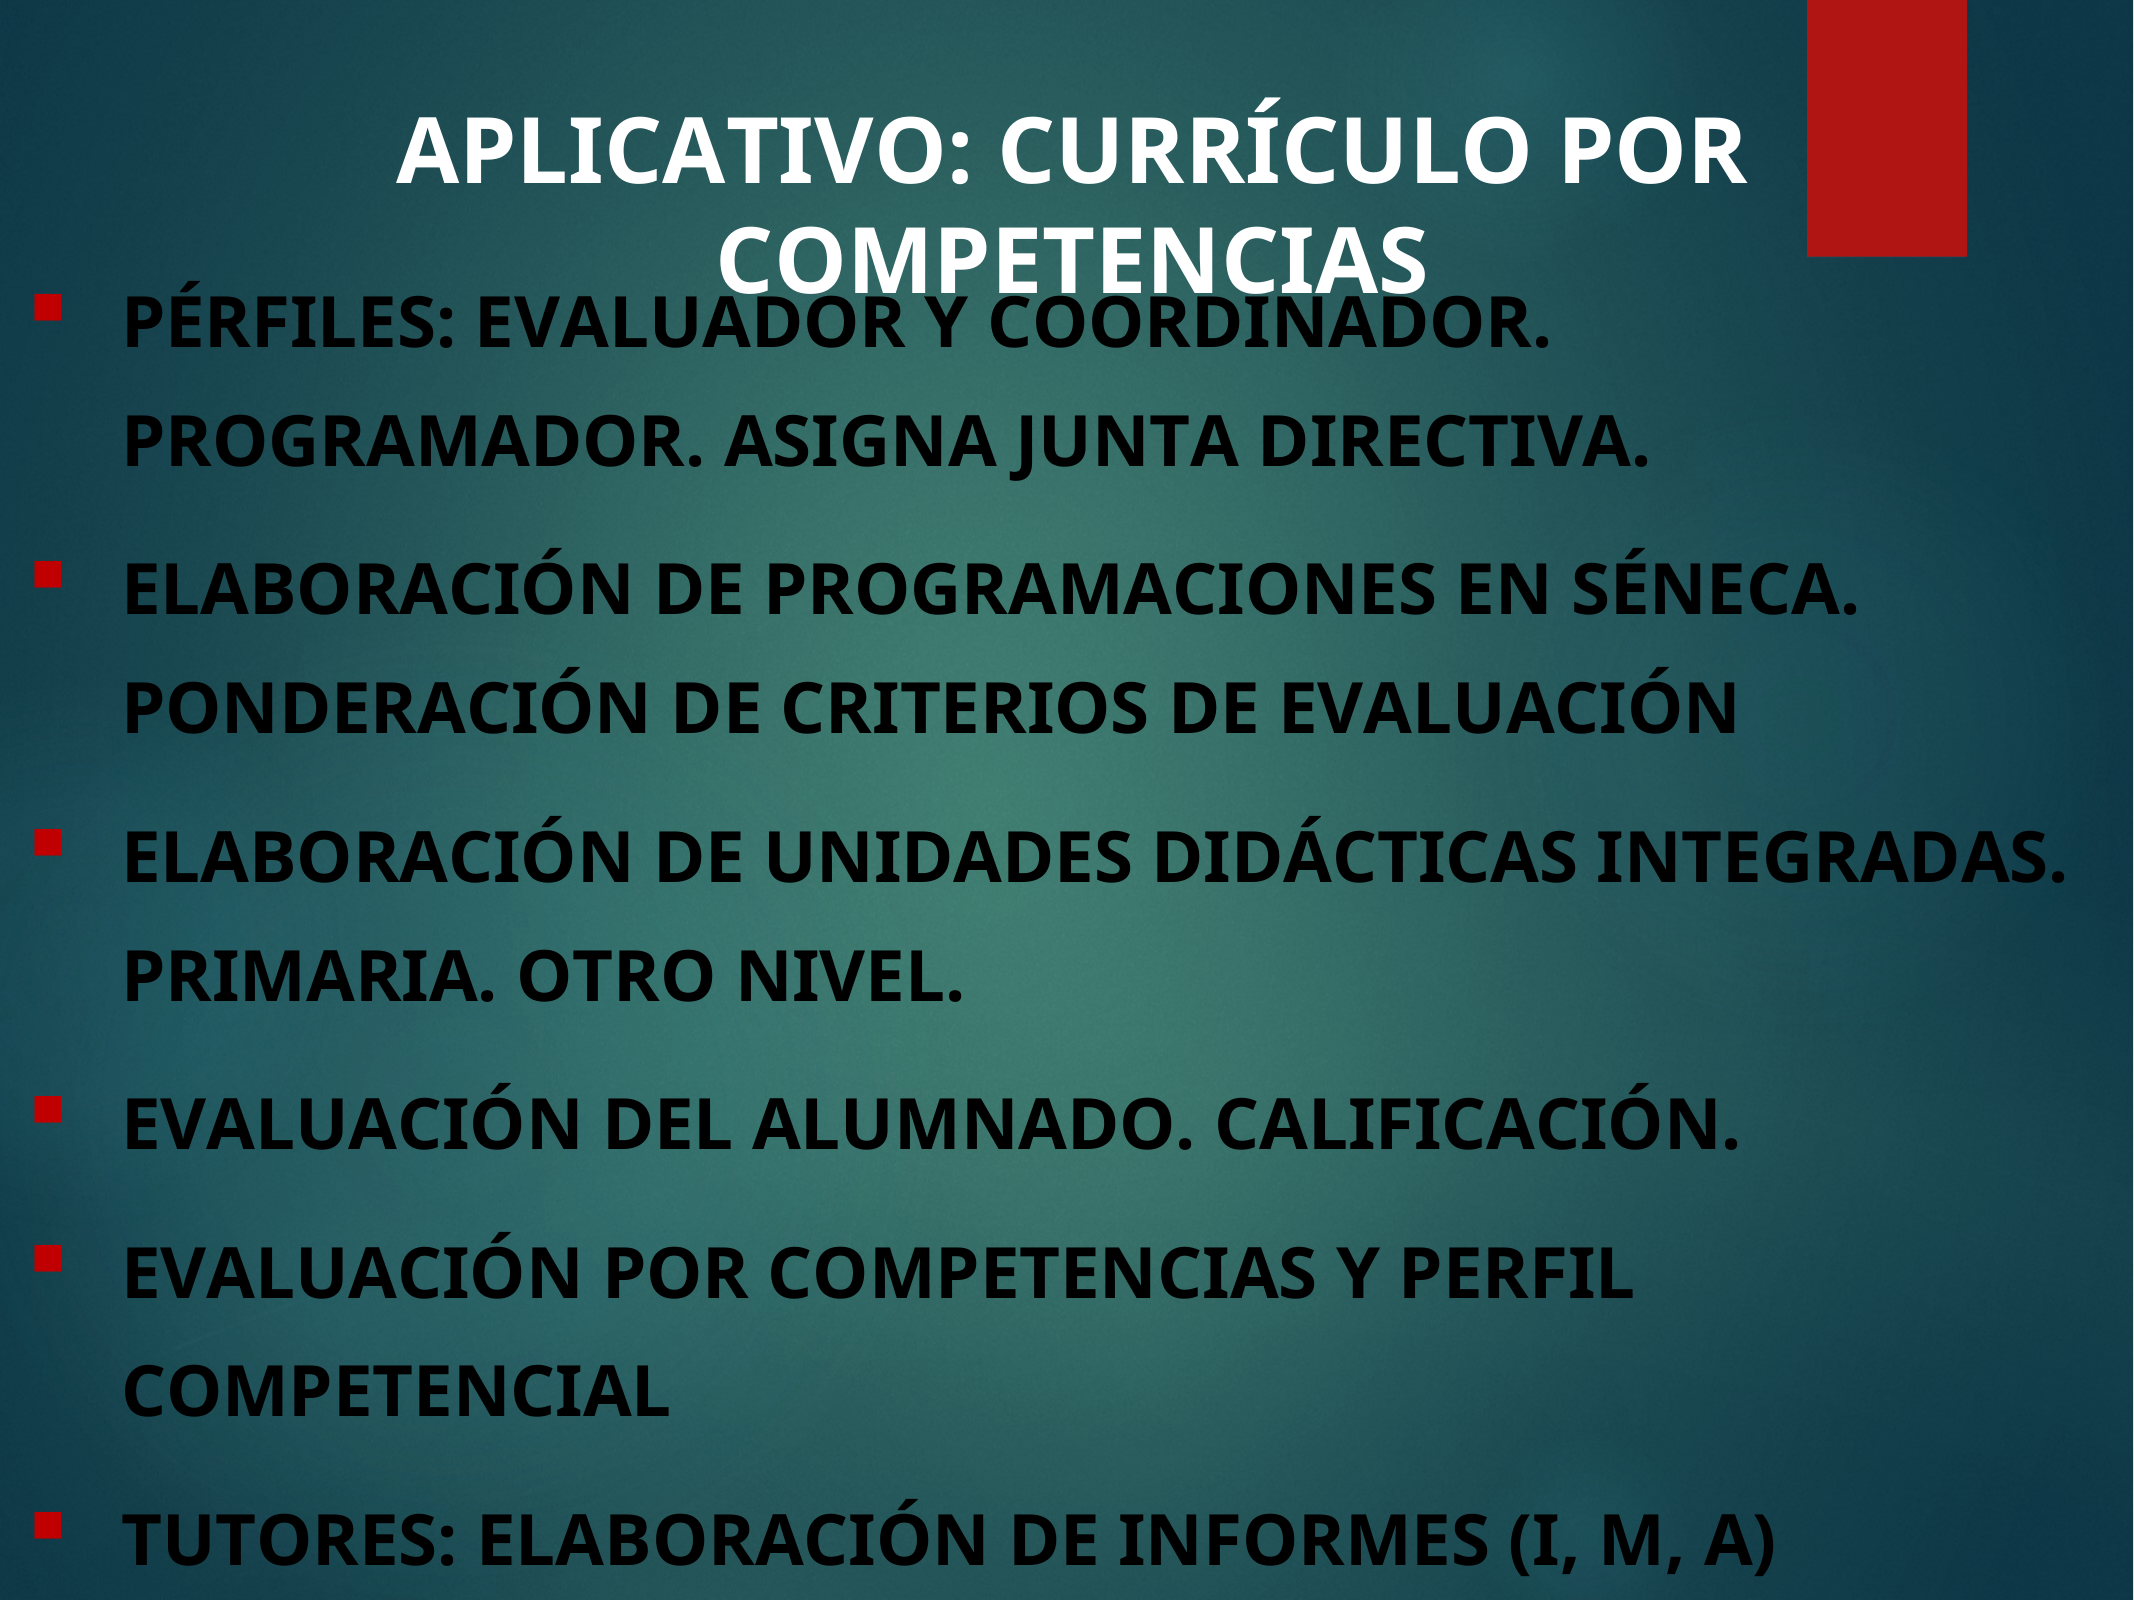

APLICATIVO: CURRÍCULO POR COMPETENCIAS
PÉRFILES: EVALUADOR Y COORDINADOR. PROGRAMADOR. ASIGNA JUNTA DIRECTIVA.
ELABORACIÓN DE PROGRAMACIONES EN SÉNECA. PONDERACIÓN DE CRITERIOS DE EVALUACIÓN
ELABORACIÓN DE UNIDADES DIDÁCTICAS INTEGRADAS. PRIMARIA. OTRO NIVEL.
EVALUACIÓN DEL ALUMNADO. CALIFICACIÓN.
EVALUACIÓN POR COMPETENCIAS Y PERFIL COMPETENCIAL
TUTORES: ELABORACIÓN DE INFORMES (I, M, A)